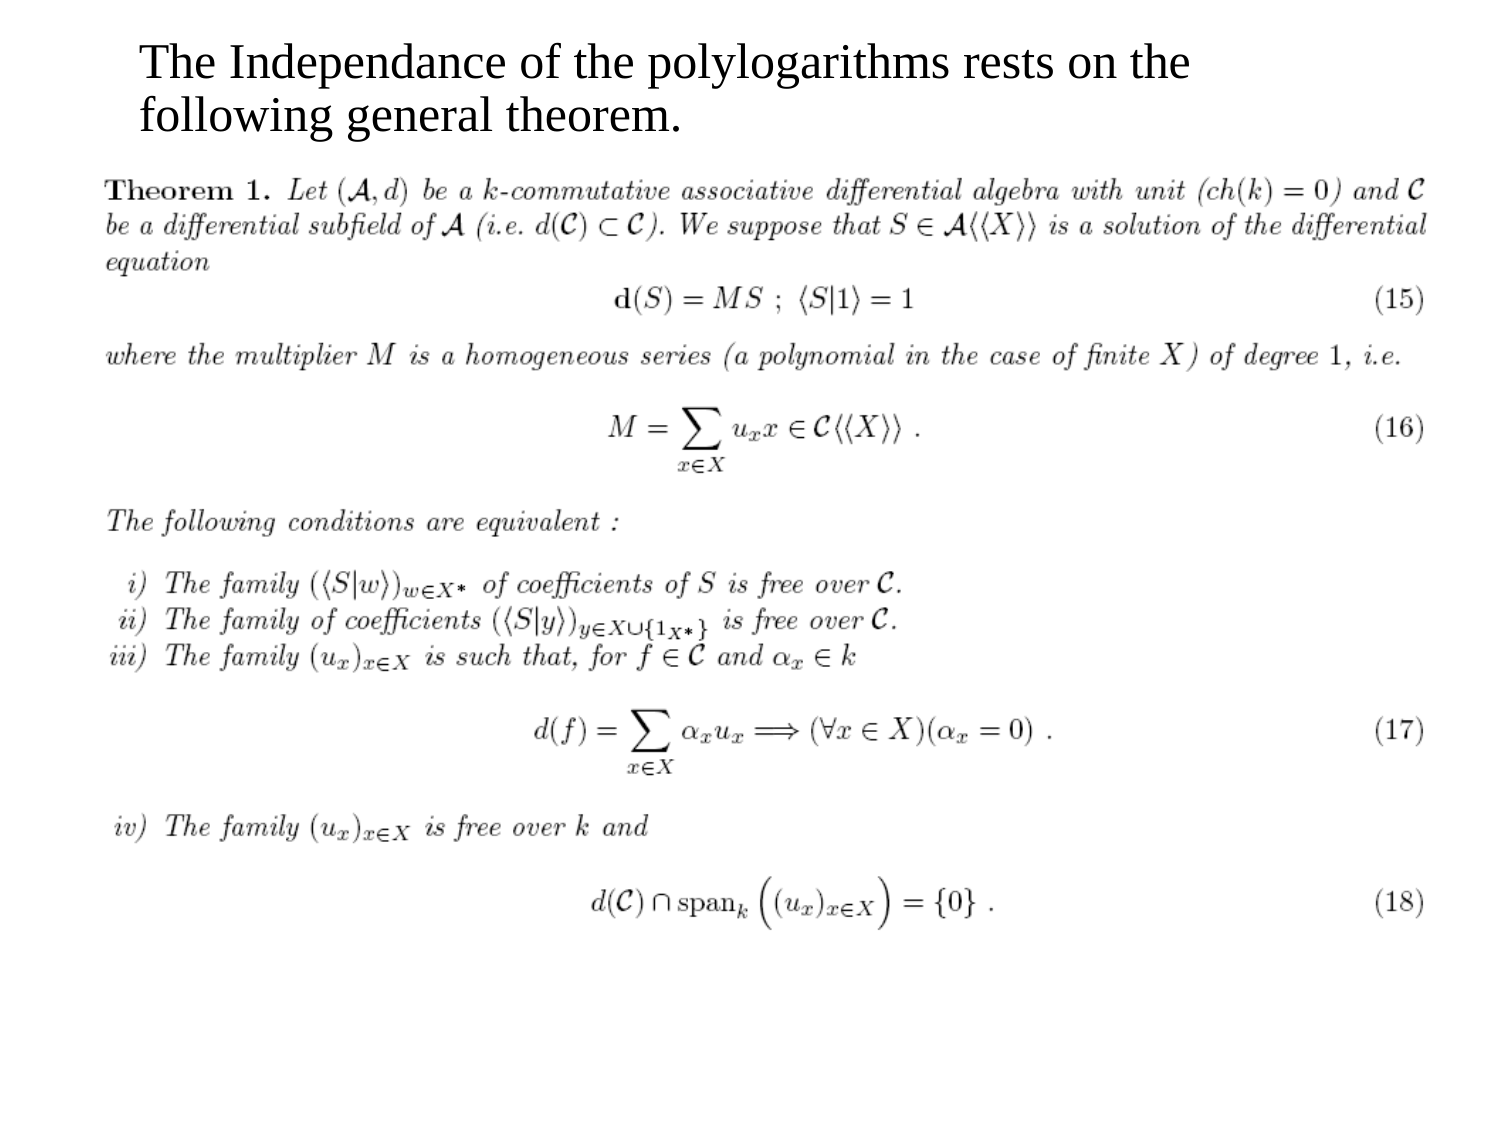

The Independance of the polylogarithms rests on the following general theorem.